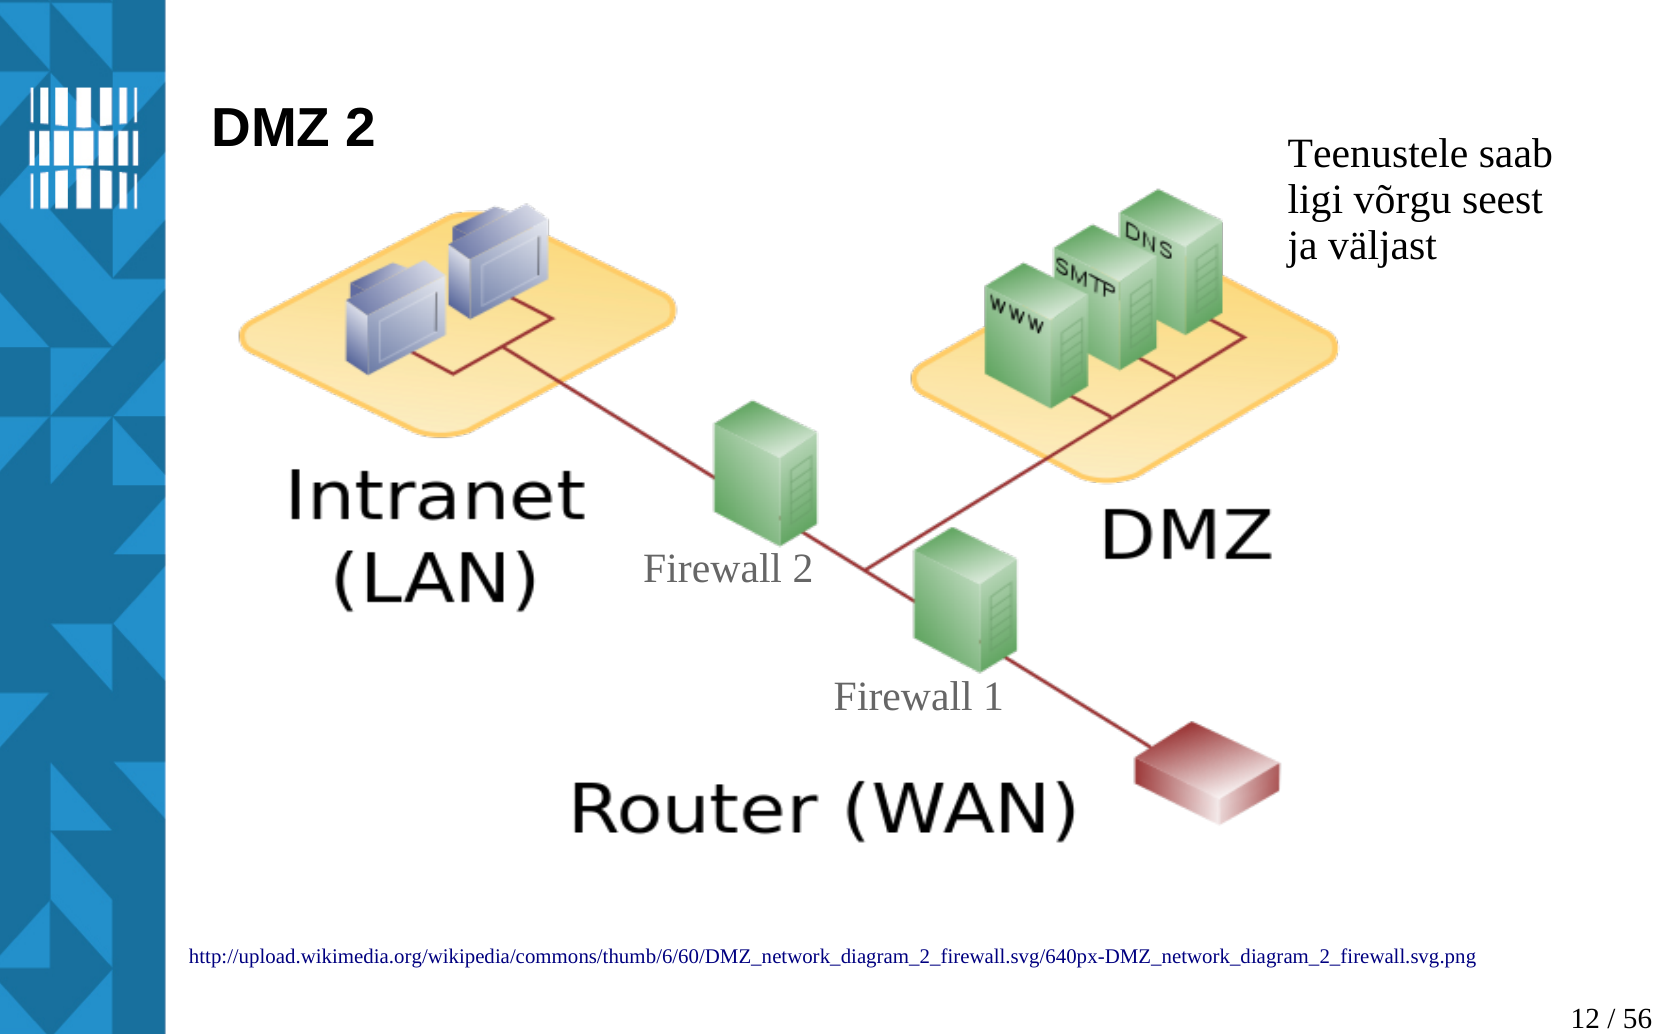

# DMZ 2
Teenustele saab ligi võrgu seest ja väljast
Firewall 2
Firewall 1
http://upload.wikimedia.org/wikipedia/commons/thumb/6/60/DMZ_network_diagram_2_firewall.svg/640px-DMZ_network_diagram_2_firewall.svg.png
12